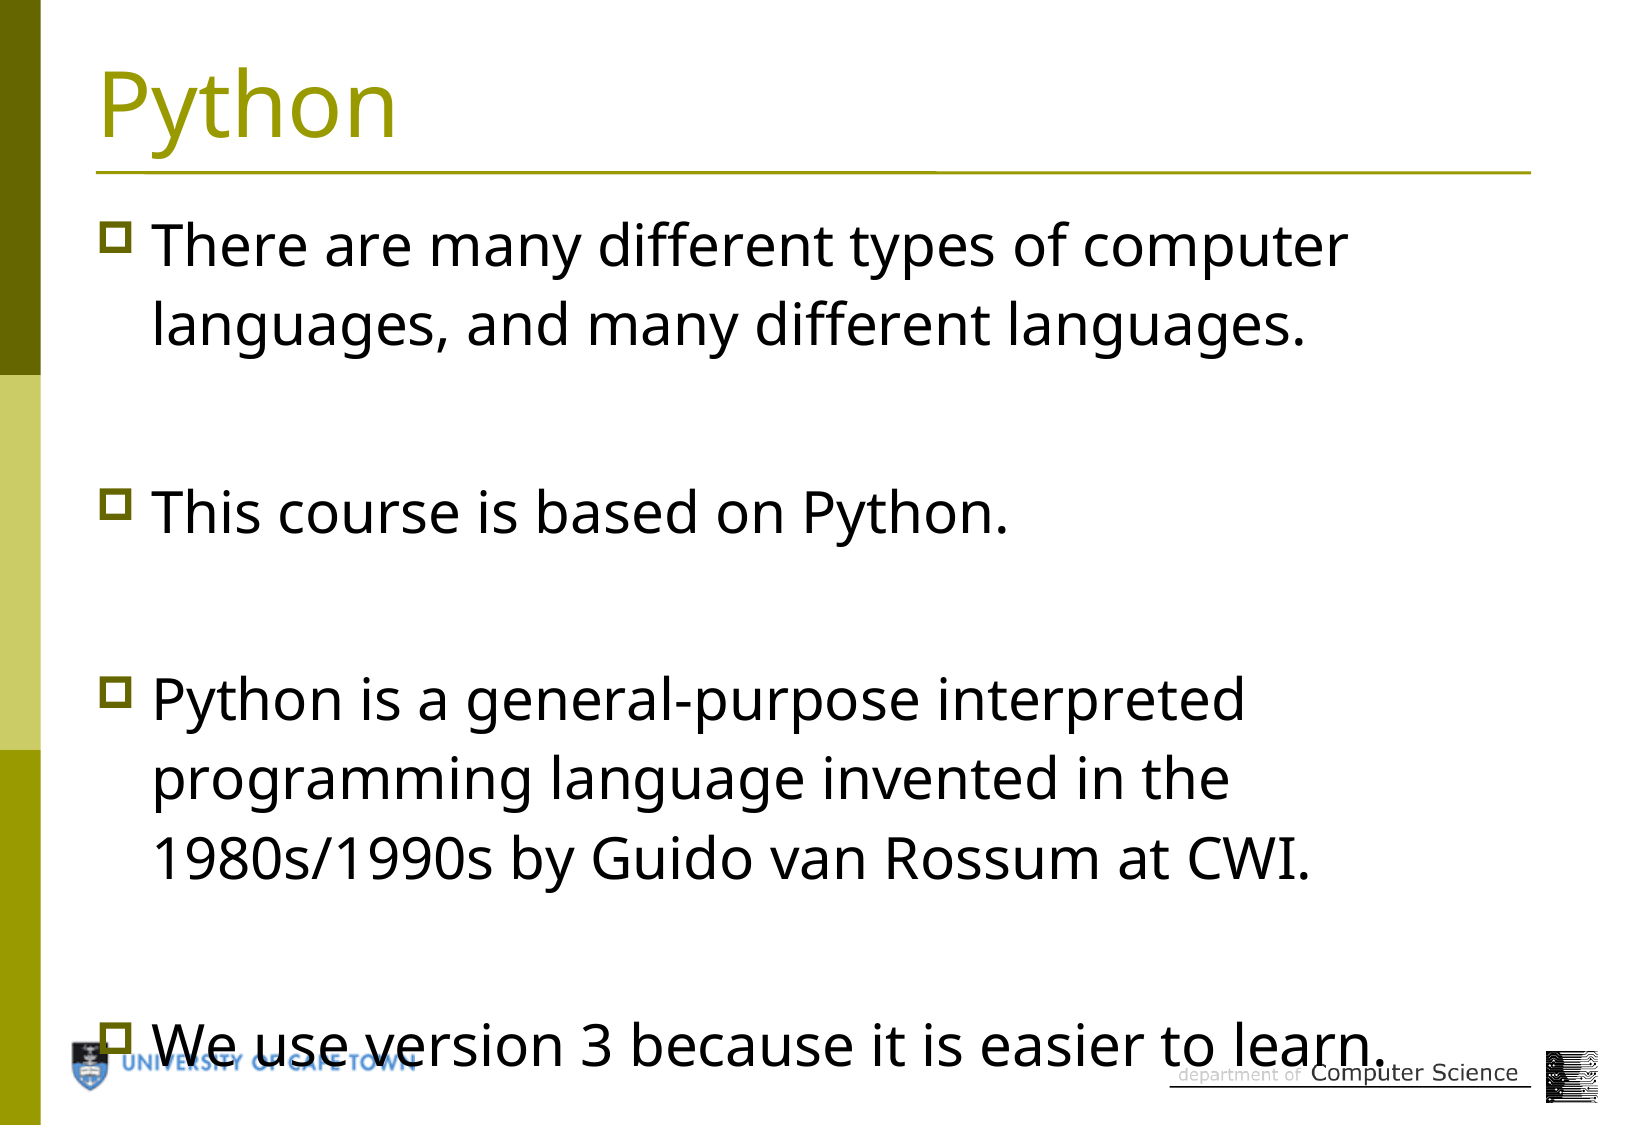

# Python
There are many different types of computer languages, and many different languages.
This course is based on Python.
Python is a general-purpose interpreted programming language invented in the 1980s/1990s by Guido van Rossum at CWI.
We use version 3 because it is easier to learn.